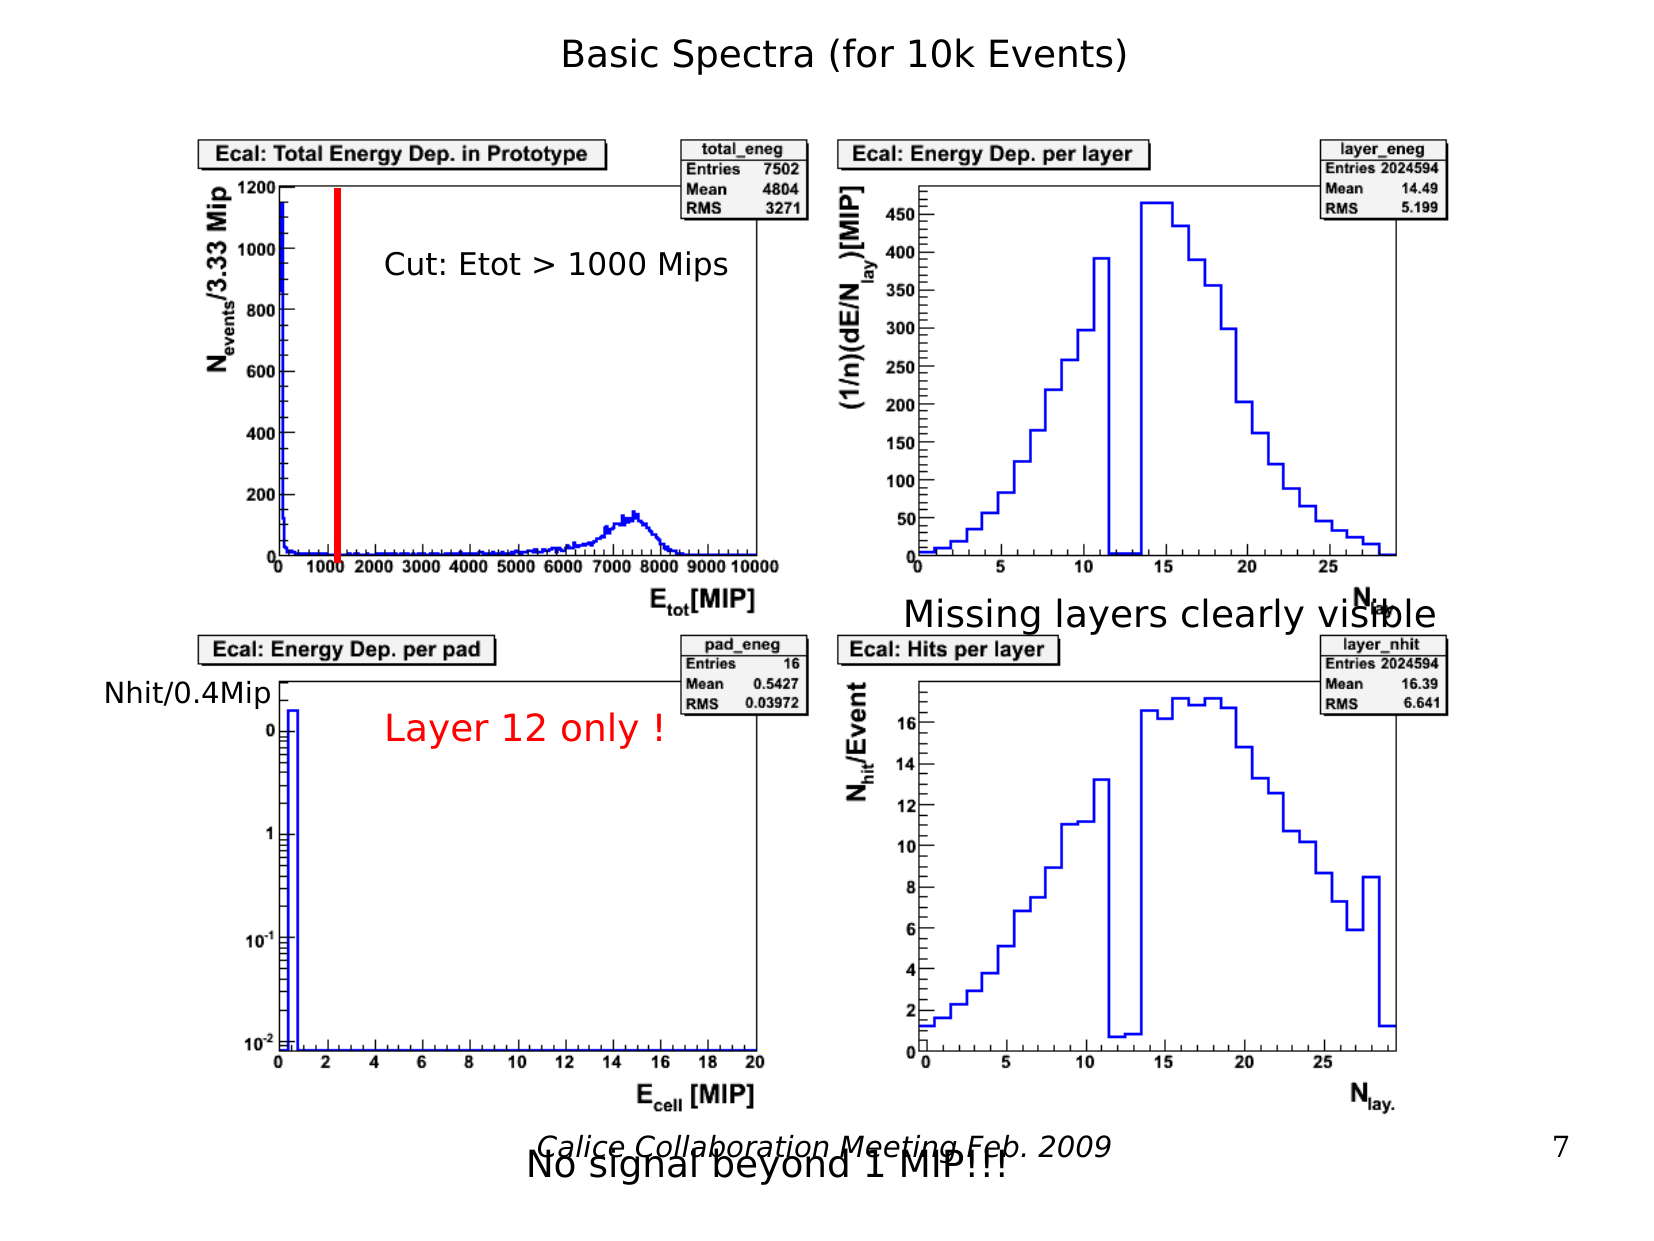

Basic Spectra (for 10k Events)
Cut: Etot > 1000 Mips
Missing layers clearly visible
Nhit/0.4Mip
Layer 12 only !
7
No signal beyond 1 MIP!!!